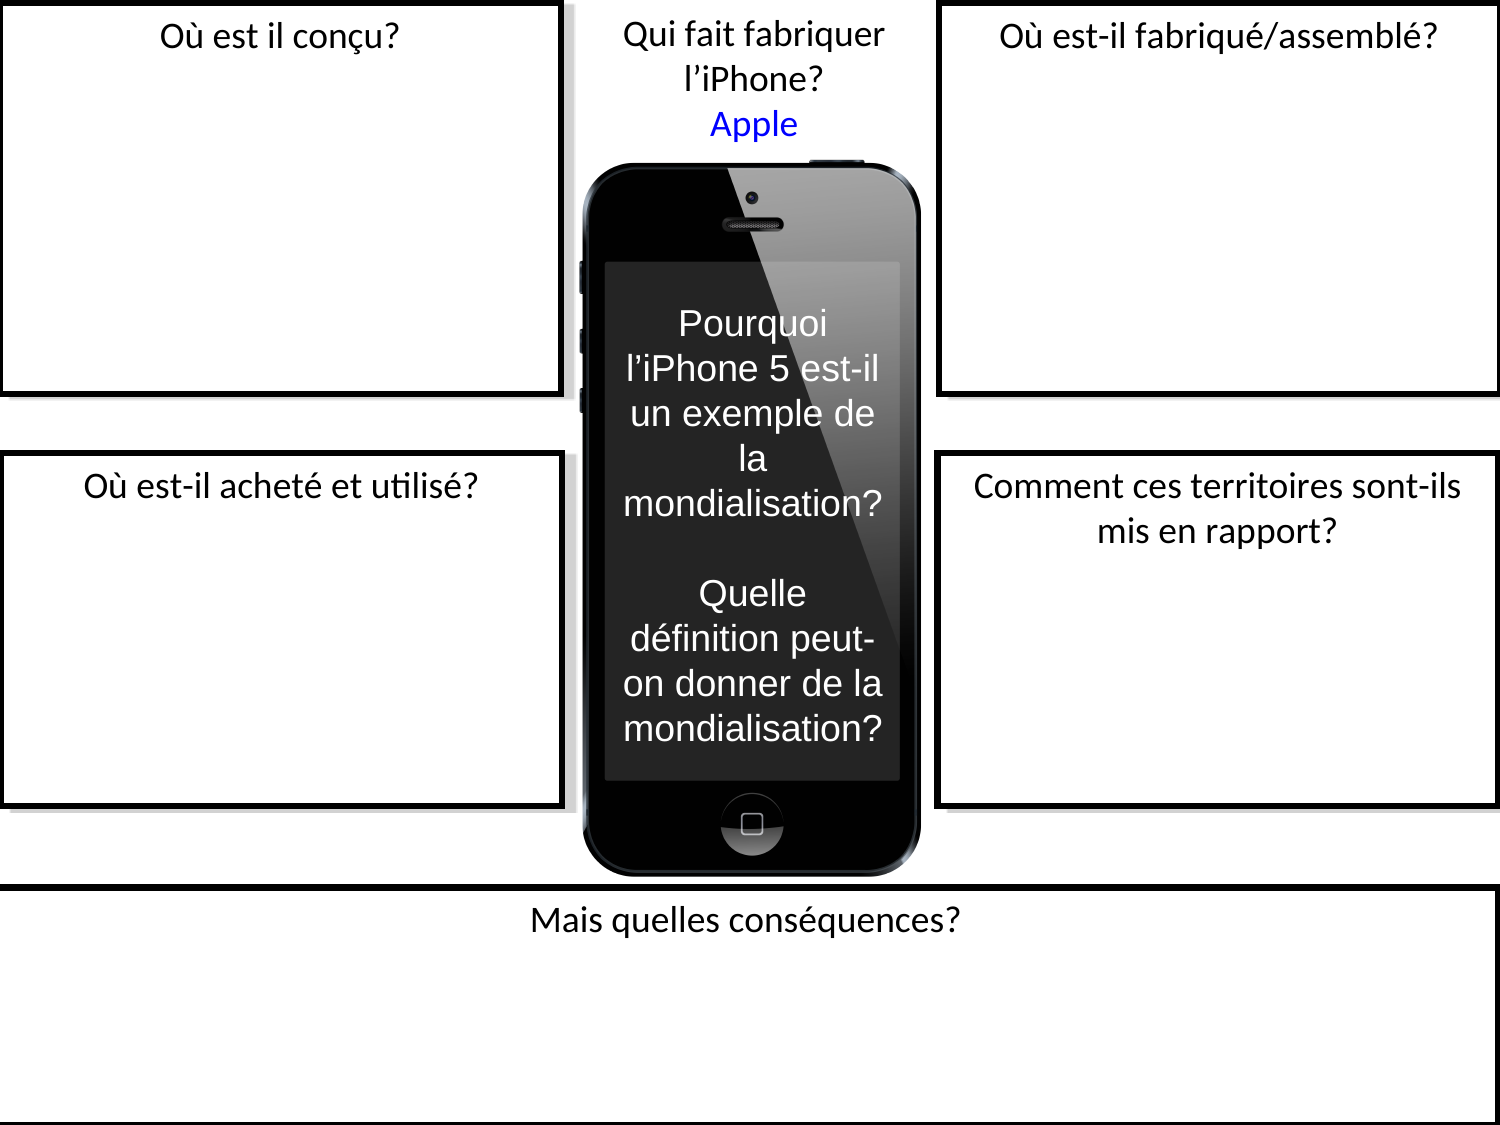

Qui fait fabriquer l’iPhone?
Apple
Où est il conçu?
Où est-il fabriqué/assemblé?
Pourquoi l’iPhone 5 est-il un exemple de la mondialisation?
Quelle définition peut-on donner de la mondialisation?
Où est-il acheté et utilisé?
Comment ces territoires sont-ils mis en rapport?
Mais quelles conséquences?